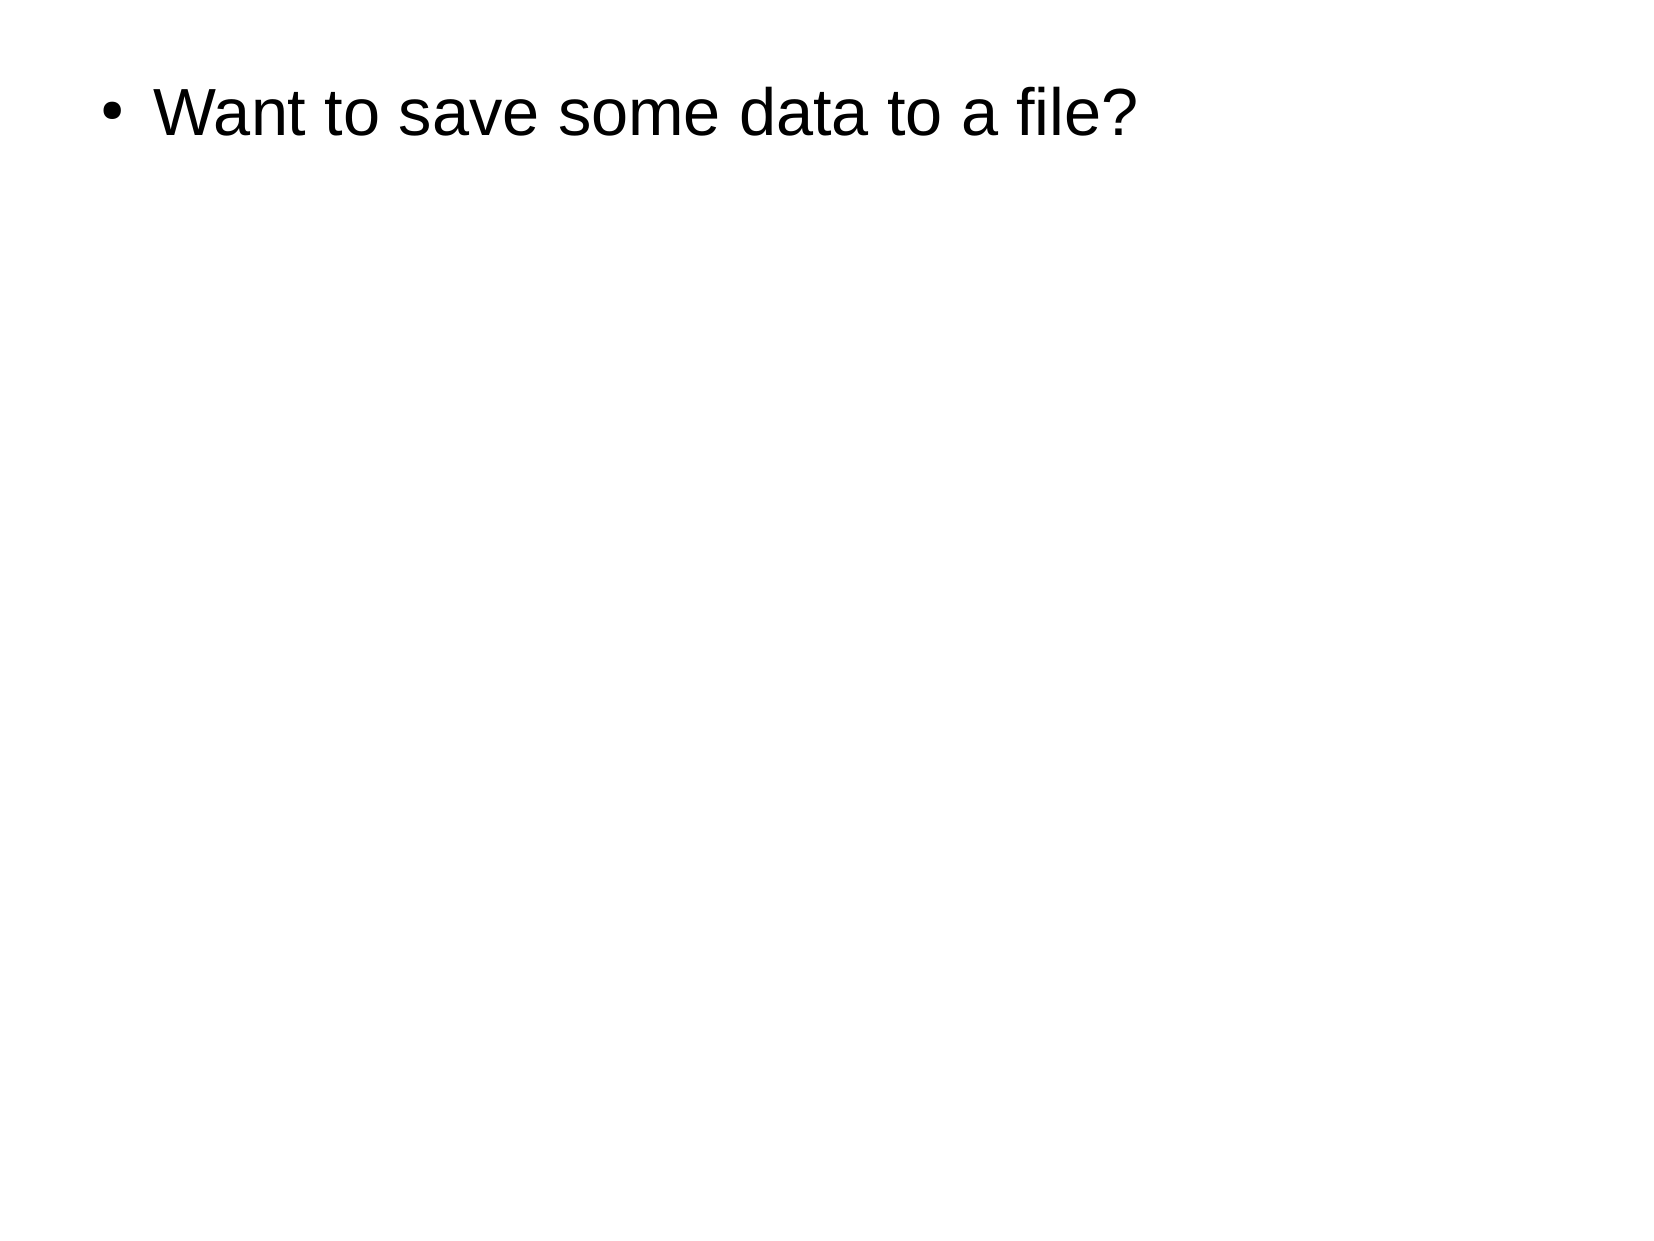

# Want to save some data to a file?